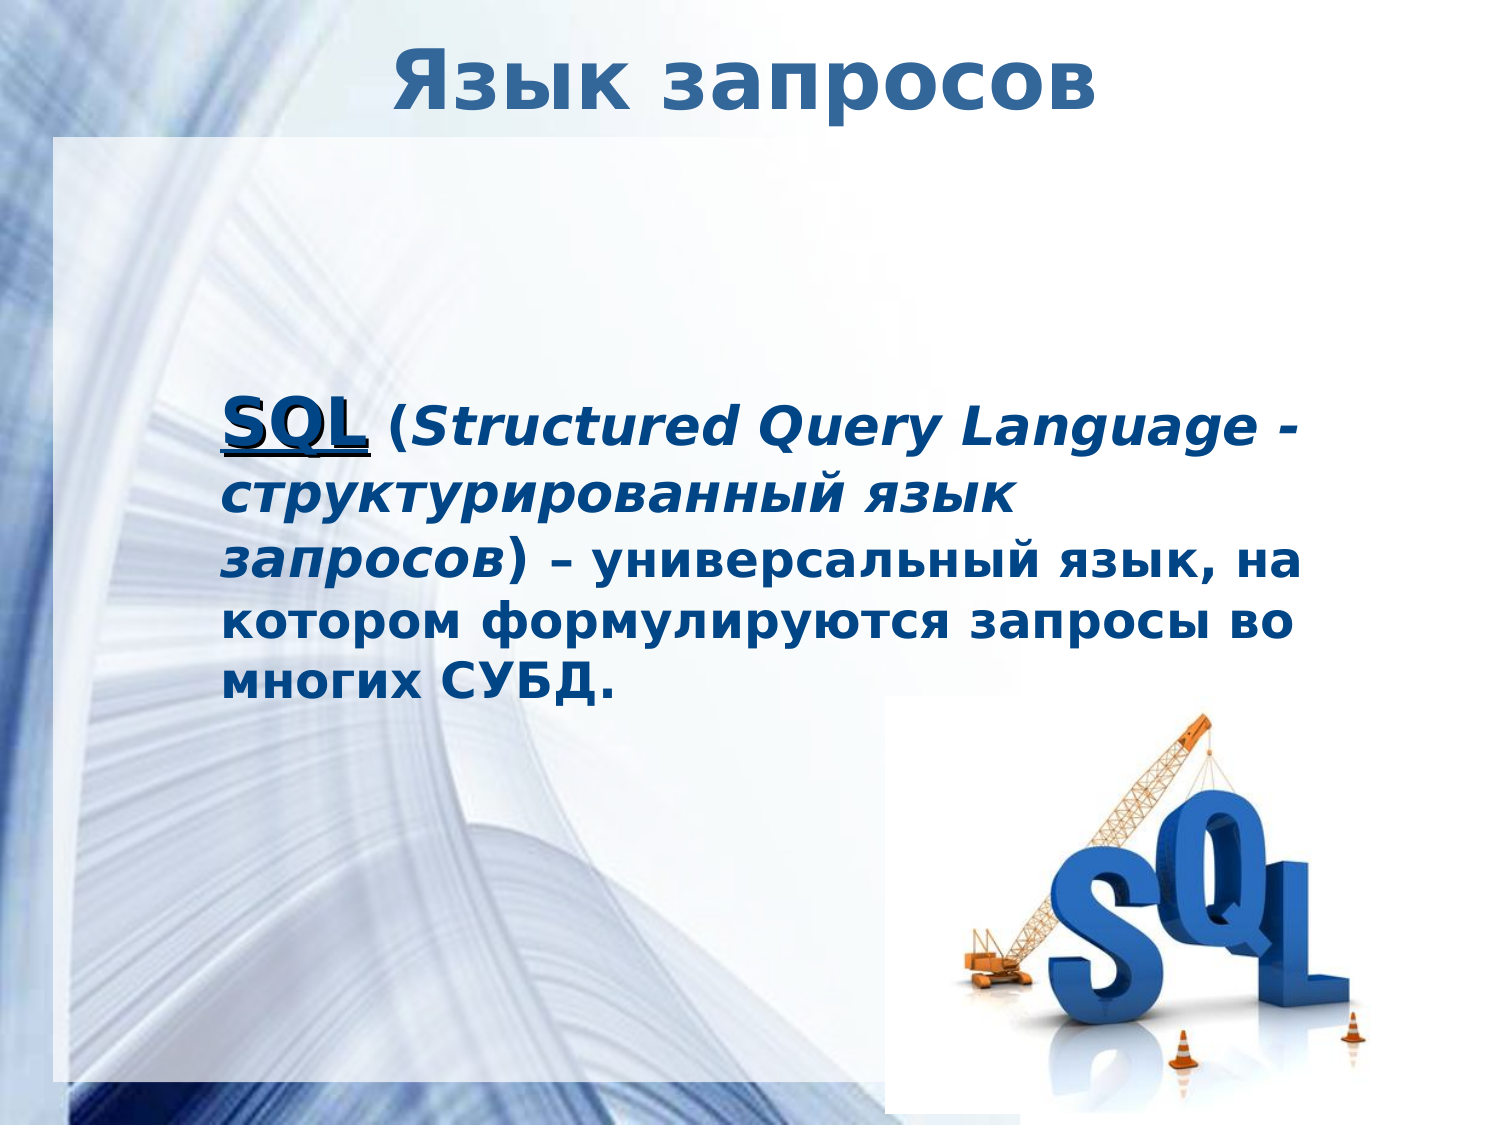

Язык запросов
SQL (Structured Query Language - структурированный язык запросов) – универсальный язык, на котором формулируются запросы во многих СУБД.